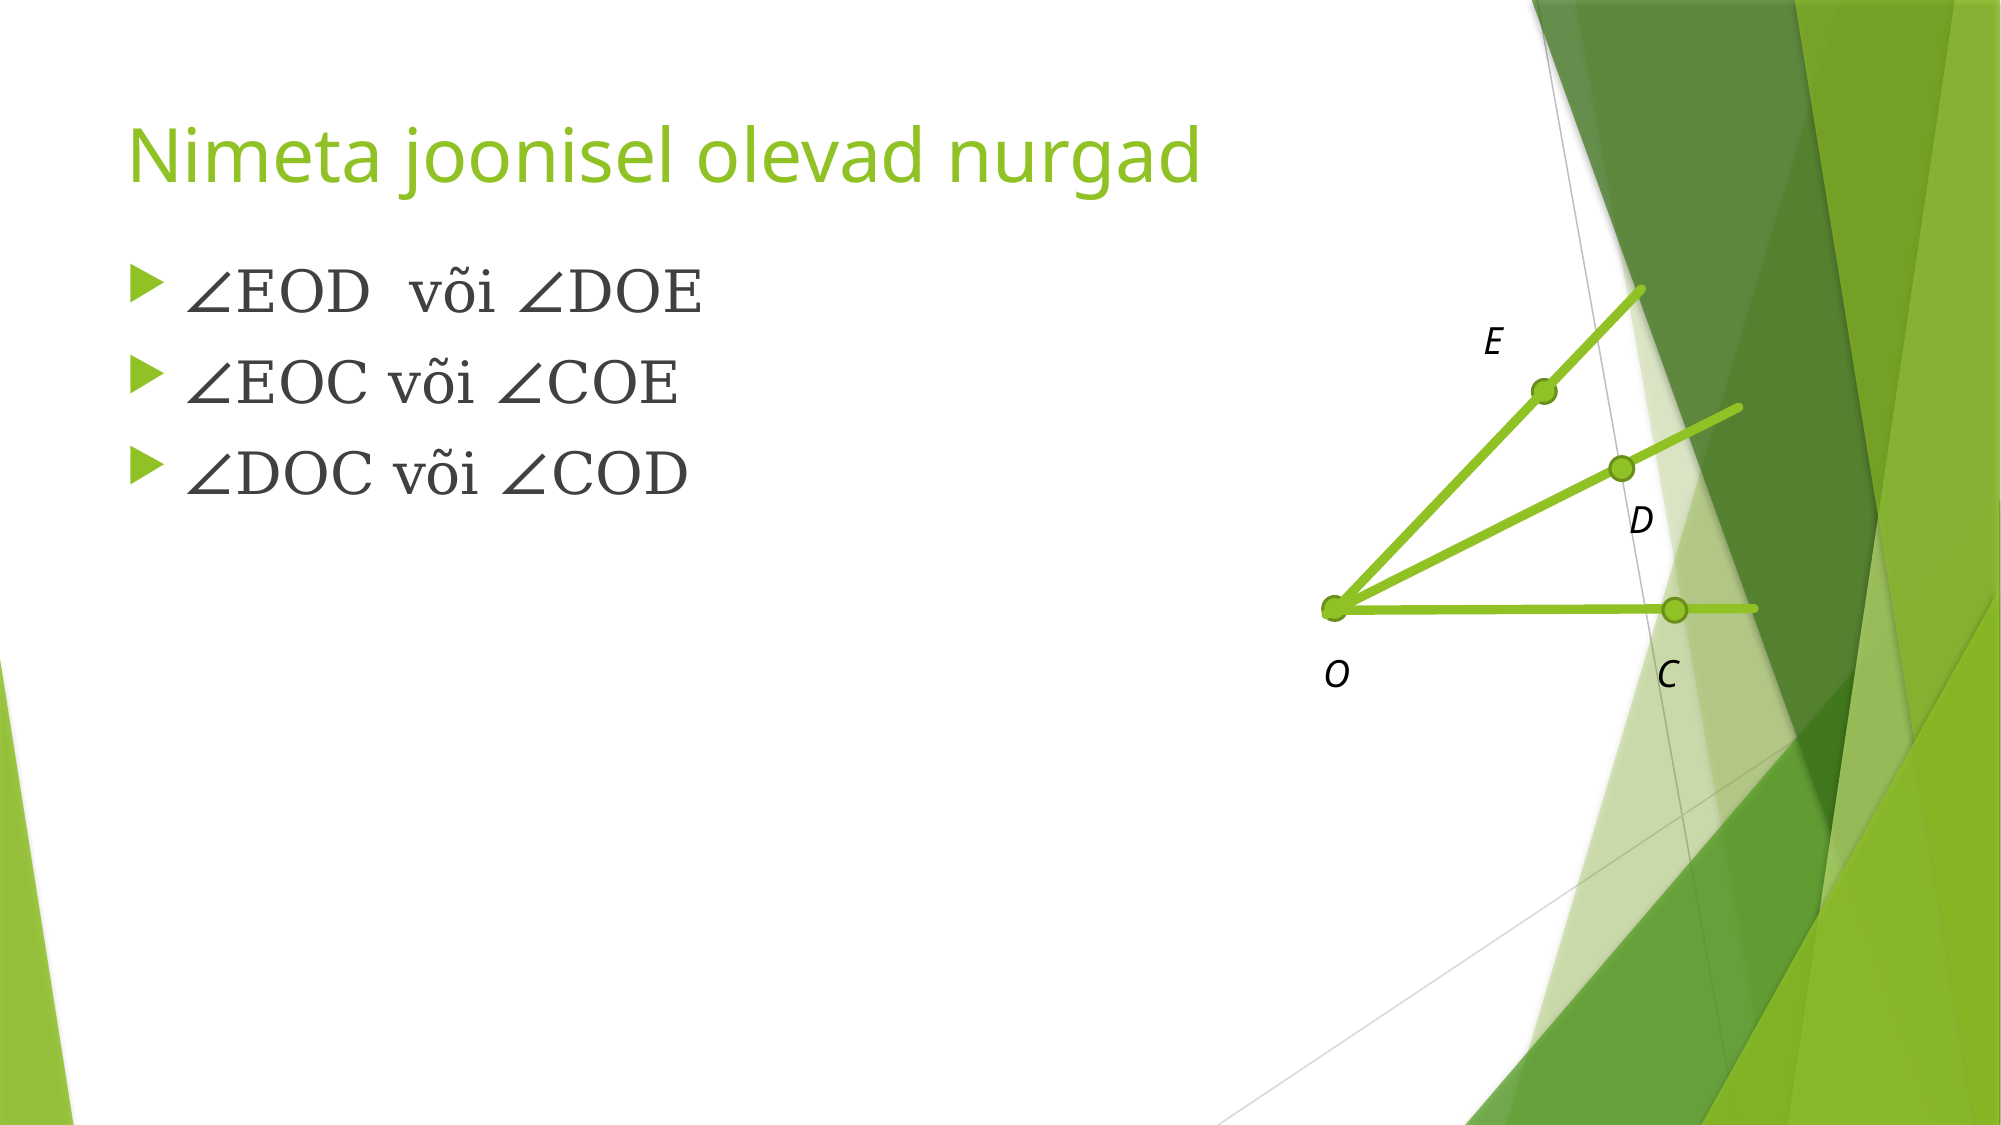

# Nimeta joonisel olevad nurgad
∠EOD või ∠DOE
∠EOC või ∠COE
∠DOC või ∠COD
E
D
O
C